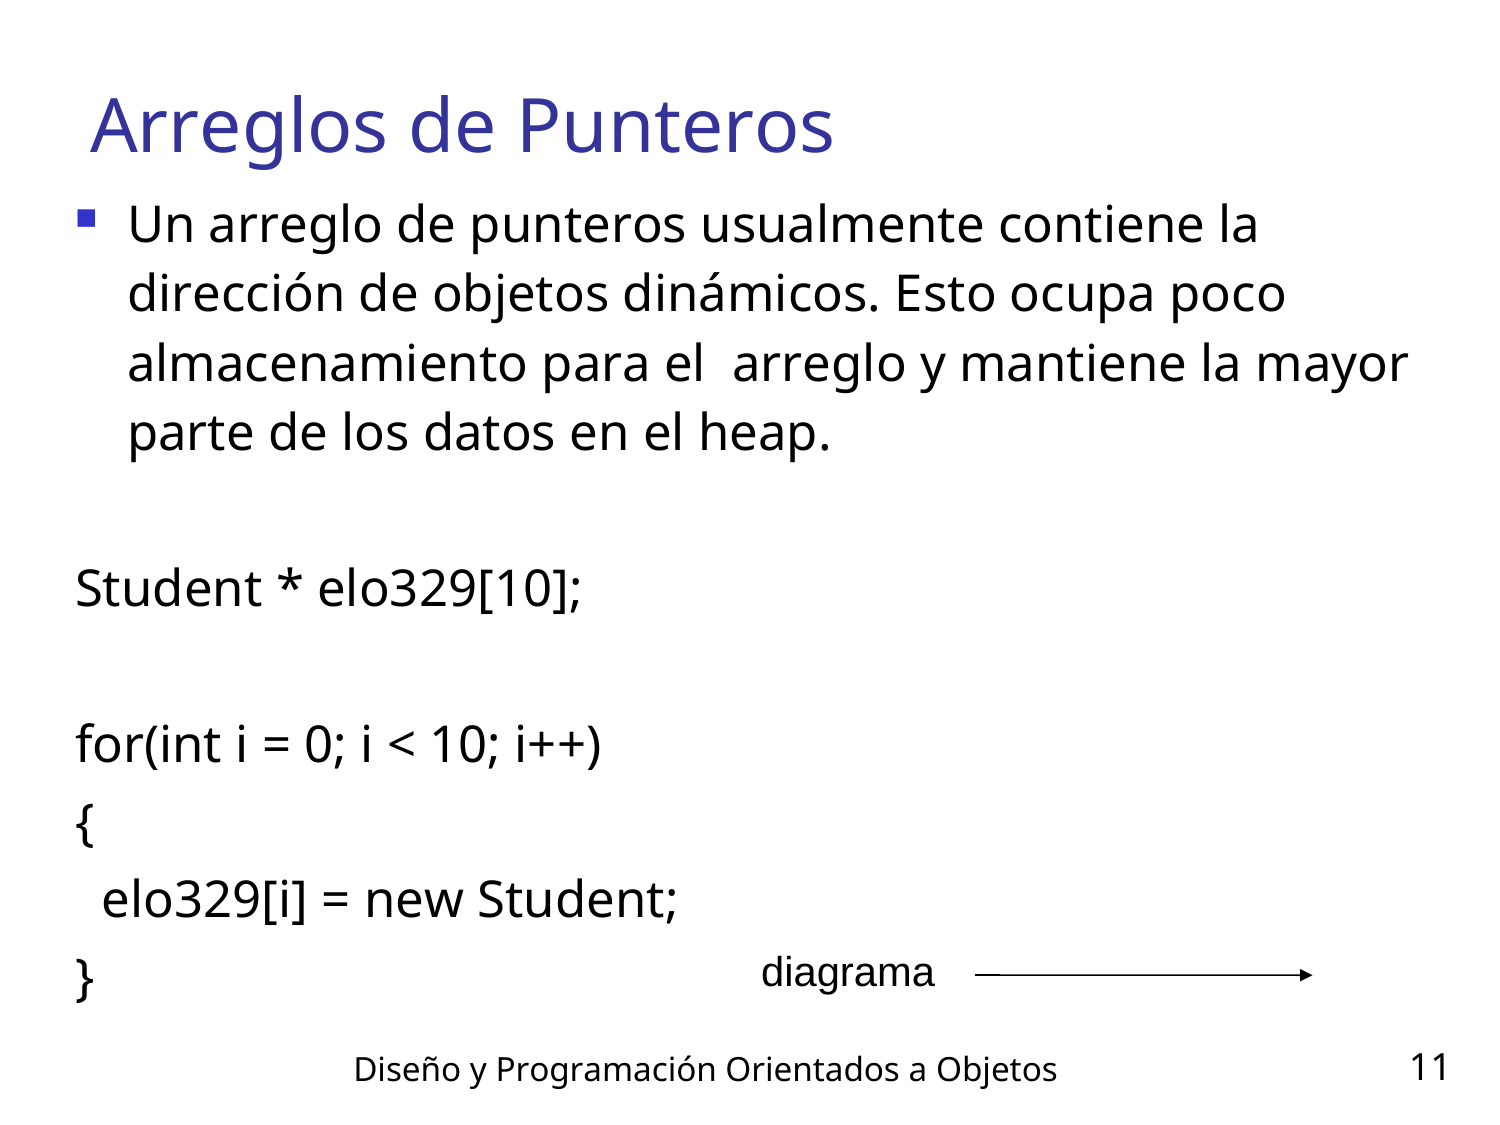

# Arreglos de Punteros
Un arreglo de punteros usualmente contiene la dirección de objetos dinámicos. Esto ocupa poco almacenamiento para el arreglo y mantiene la mayor parte de los datos en el heap.
Student * elo329[10];
for(int i = 0; i < 10; i++)‏
{
 elo329[i] = new Student;
}
diagrama
Diseño y Programación Orientados a Objetos
11